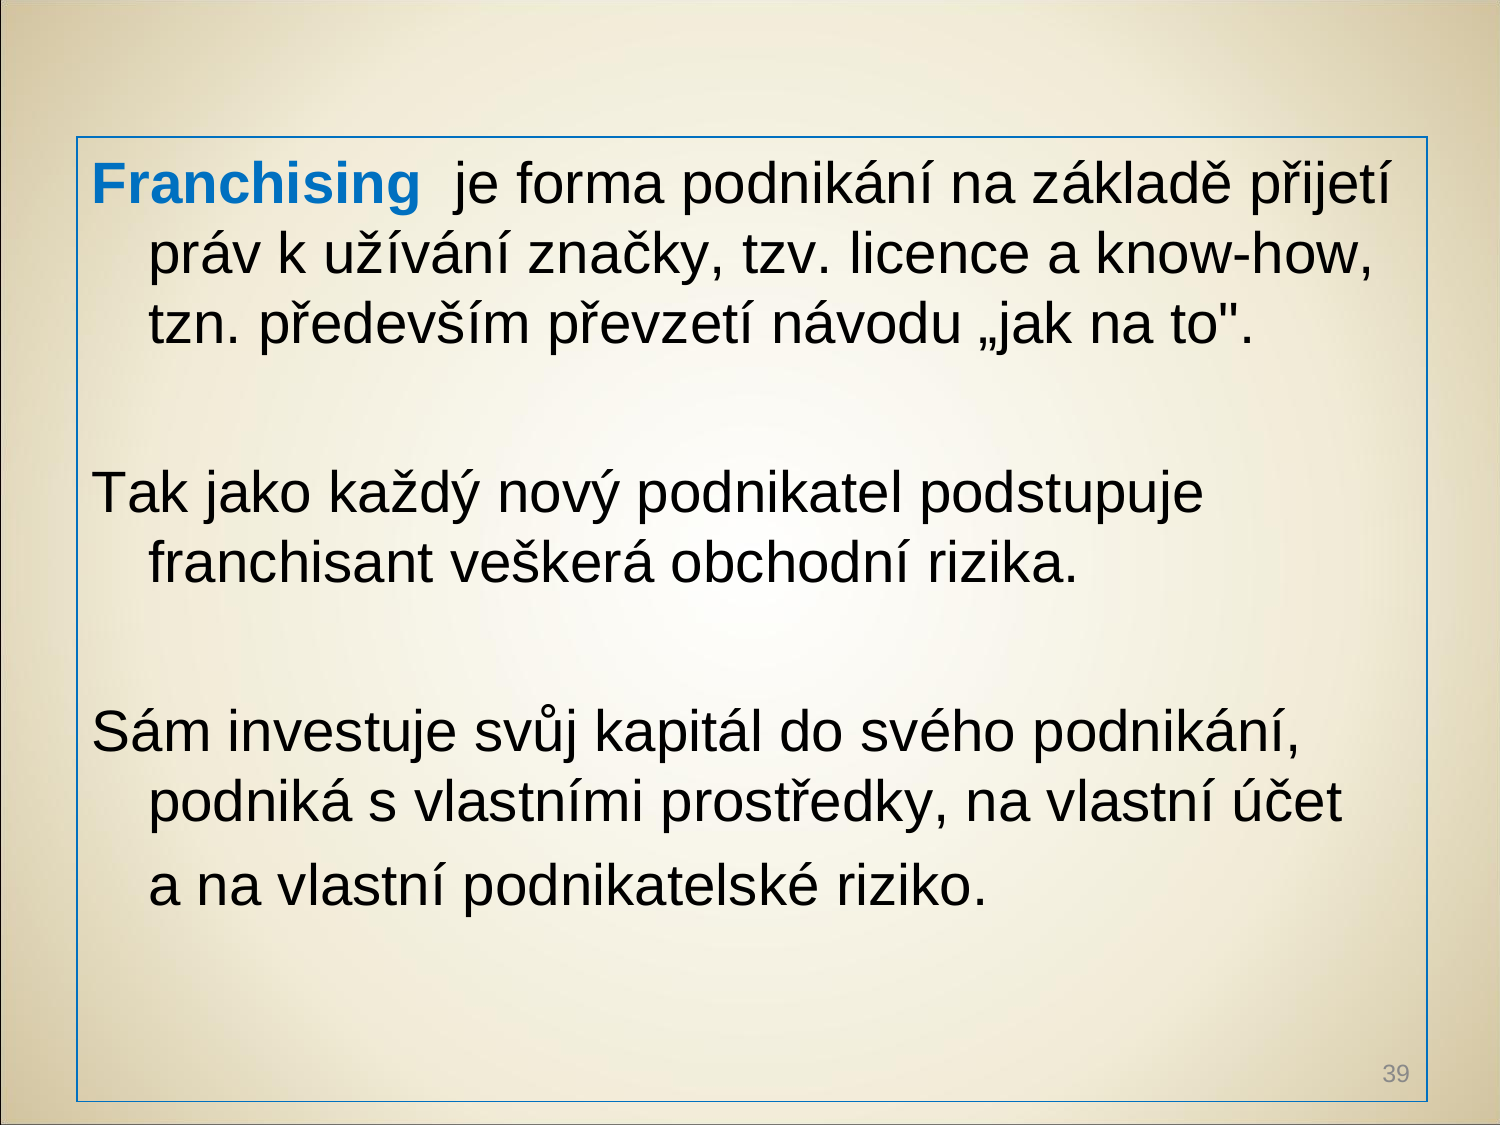

# Franchising je forma podnikání na základě přijetí práv k užívání značky, tzv. licence a know-how, tzn. především převzetí návodu „jak na to".
Tak jako každý nový podnikatel podstupuje franchisant veškerá obchodní rizika.
Sám investuje svůj kapitál do svého podnikání, podniká s vlastními prostředky, na vlastní účet
	a na vlastní podnikatelské riziko.